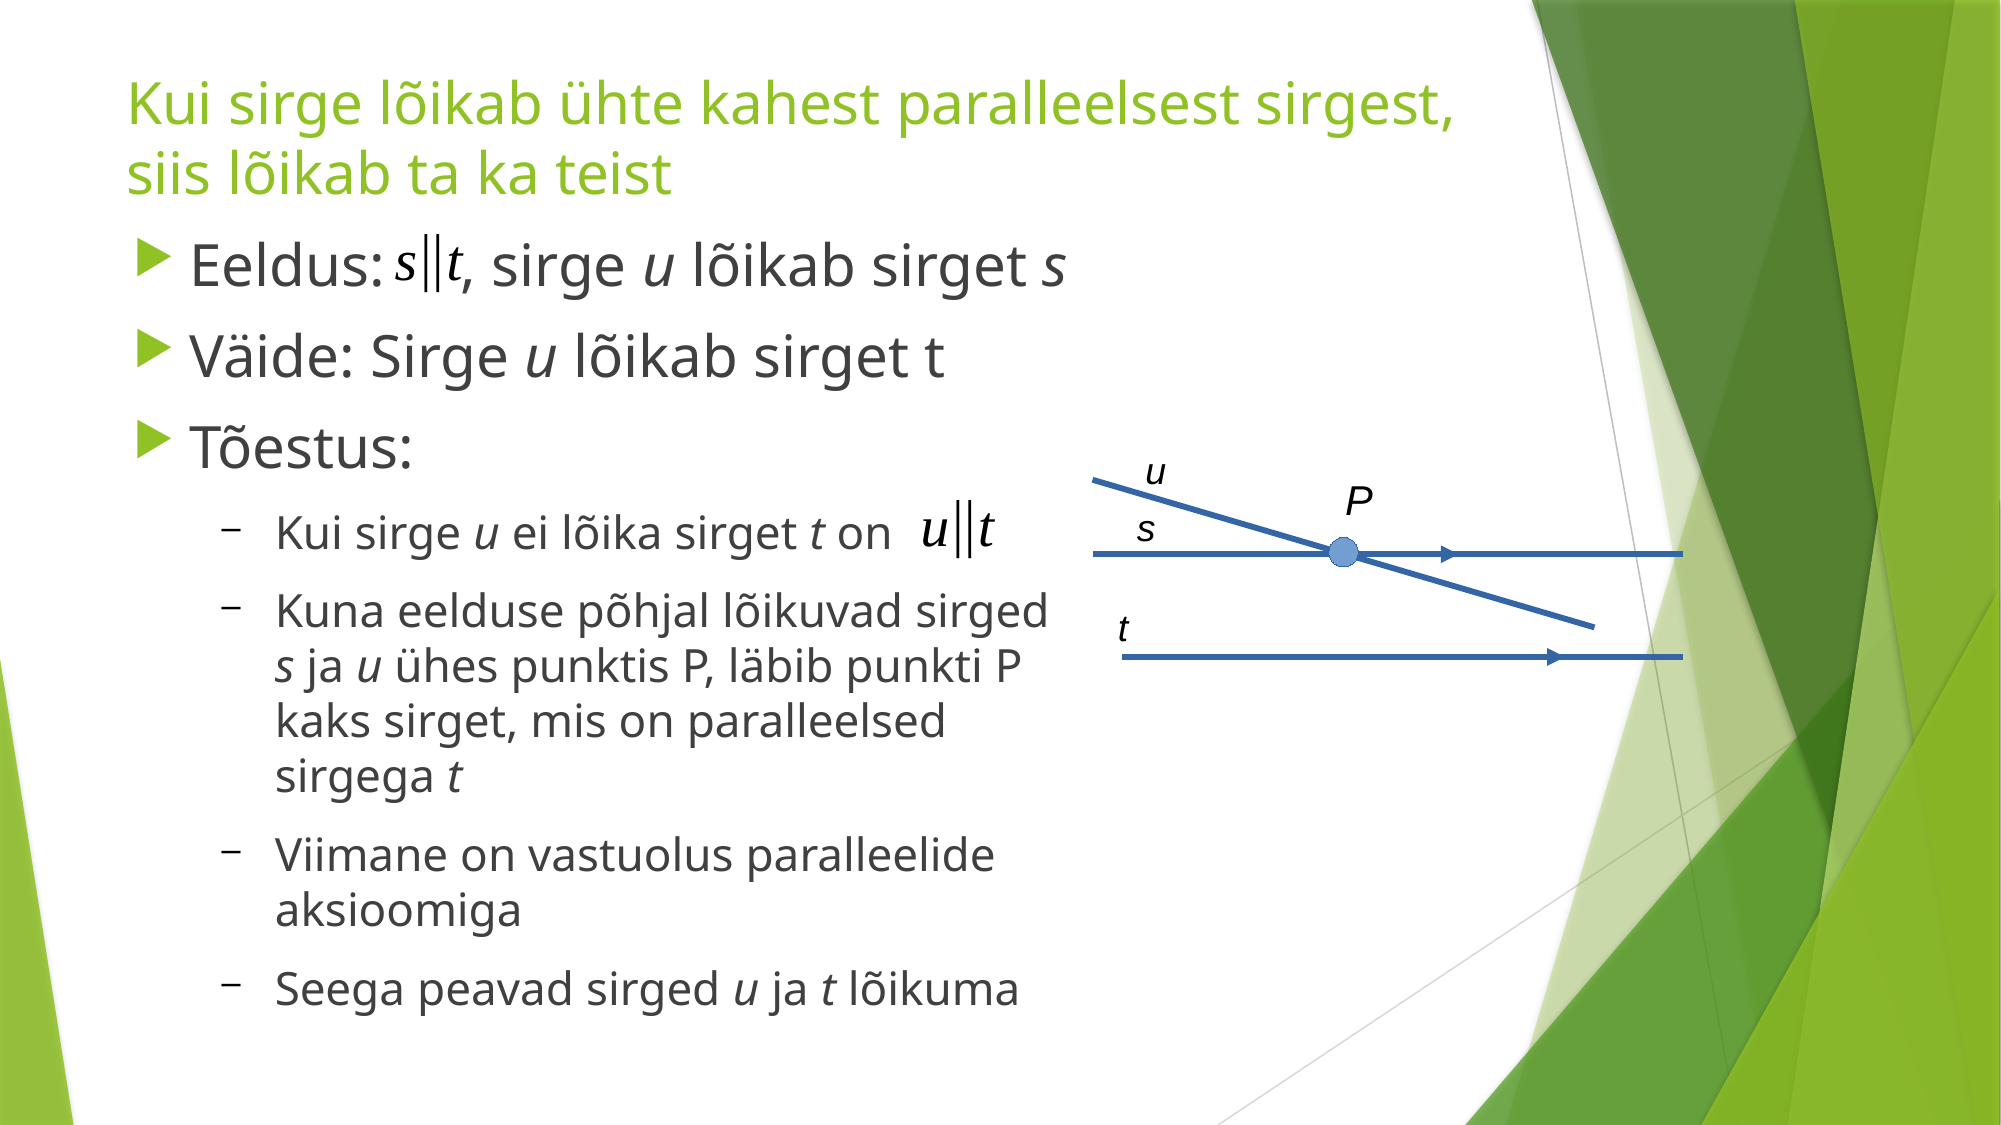

# Kui sirge lõikab ühte kahest paralleelsest sirgest, siis lõikab ta ka teist
Eeldus: , sirge u lõikab sirget s
Väide: Sirge u lõikab sirget t
Tõestus:
Kui sirge u ei lõika sirget t on
Kuna eelduse põhjal lõikuvad sirged s ja u ühes punktis P, läbib punkti P kaks sirget, mis on paralleelsed sirgega t
Viimane on vastuolus paralleelide aksioomiga
Seega peavad sirged u ja t lõikuma
u
P
s
t